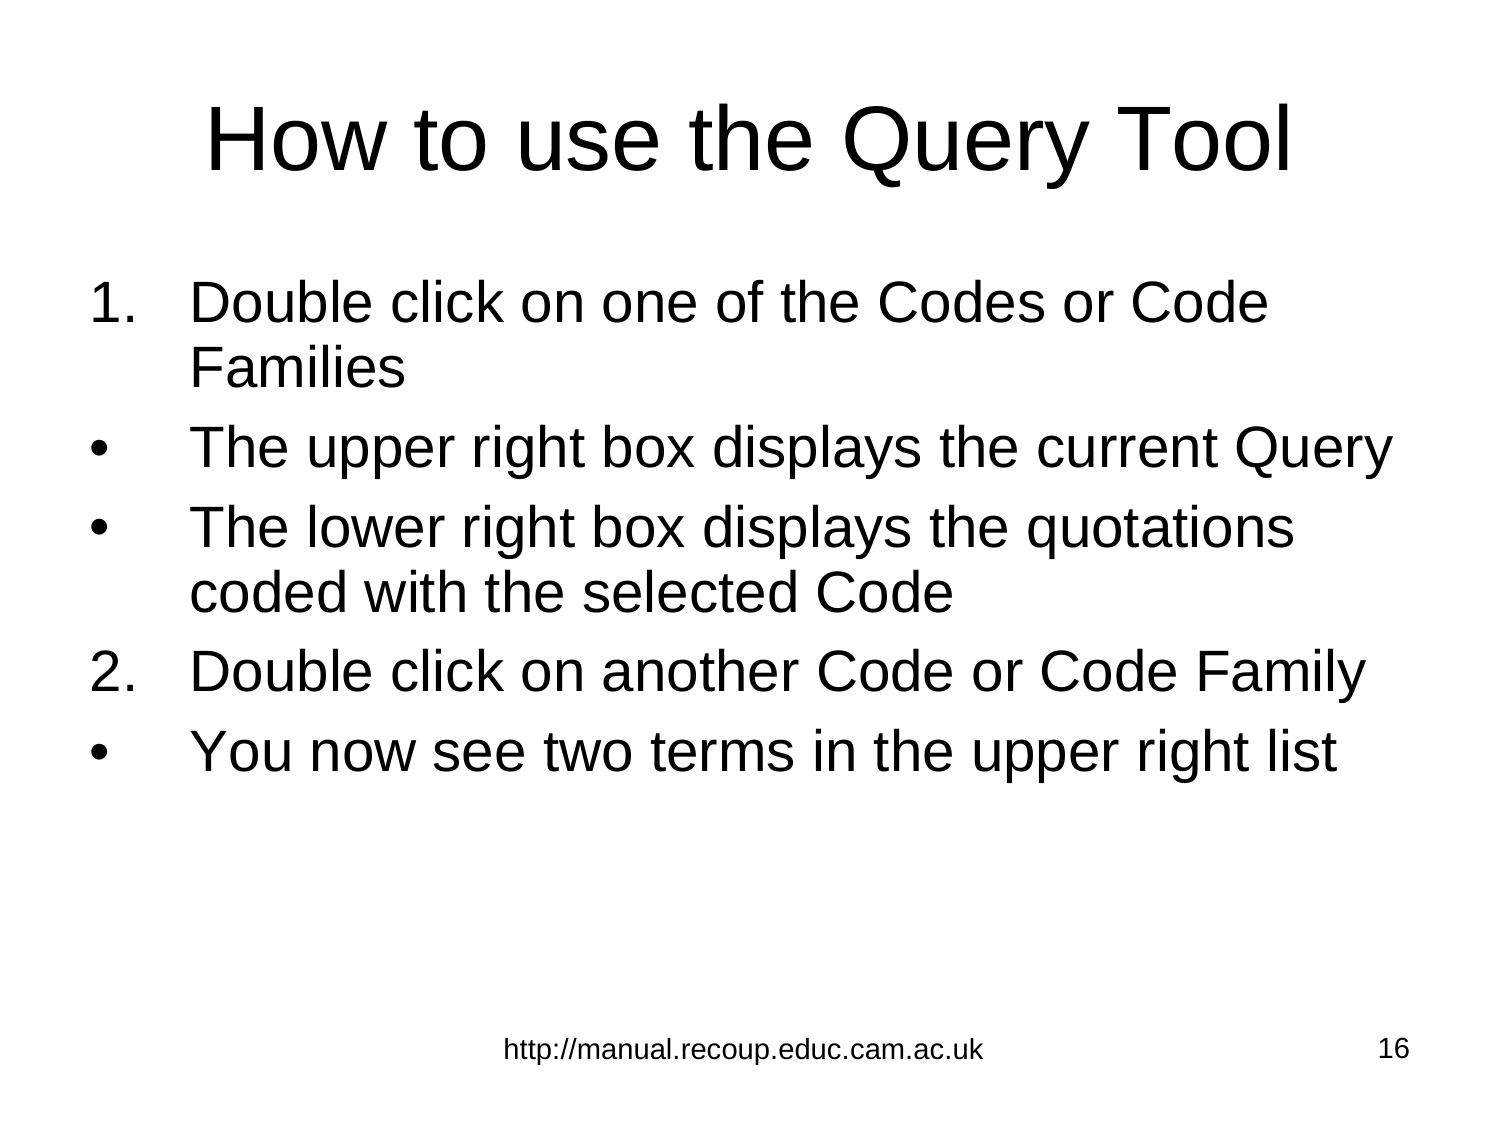

# How to use the Query Tool
1.	Double click on one of the Codes or Code Families
The upper right box displays the current Query
The lower right box displays the quotations coded with the selected Code
2.	Double click on another Code or Code Family
You now see two terms in the upper right list
16
http://manual.recoup.educ.cam.ac.uk